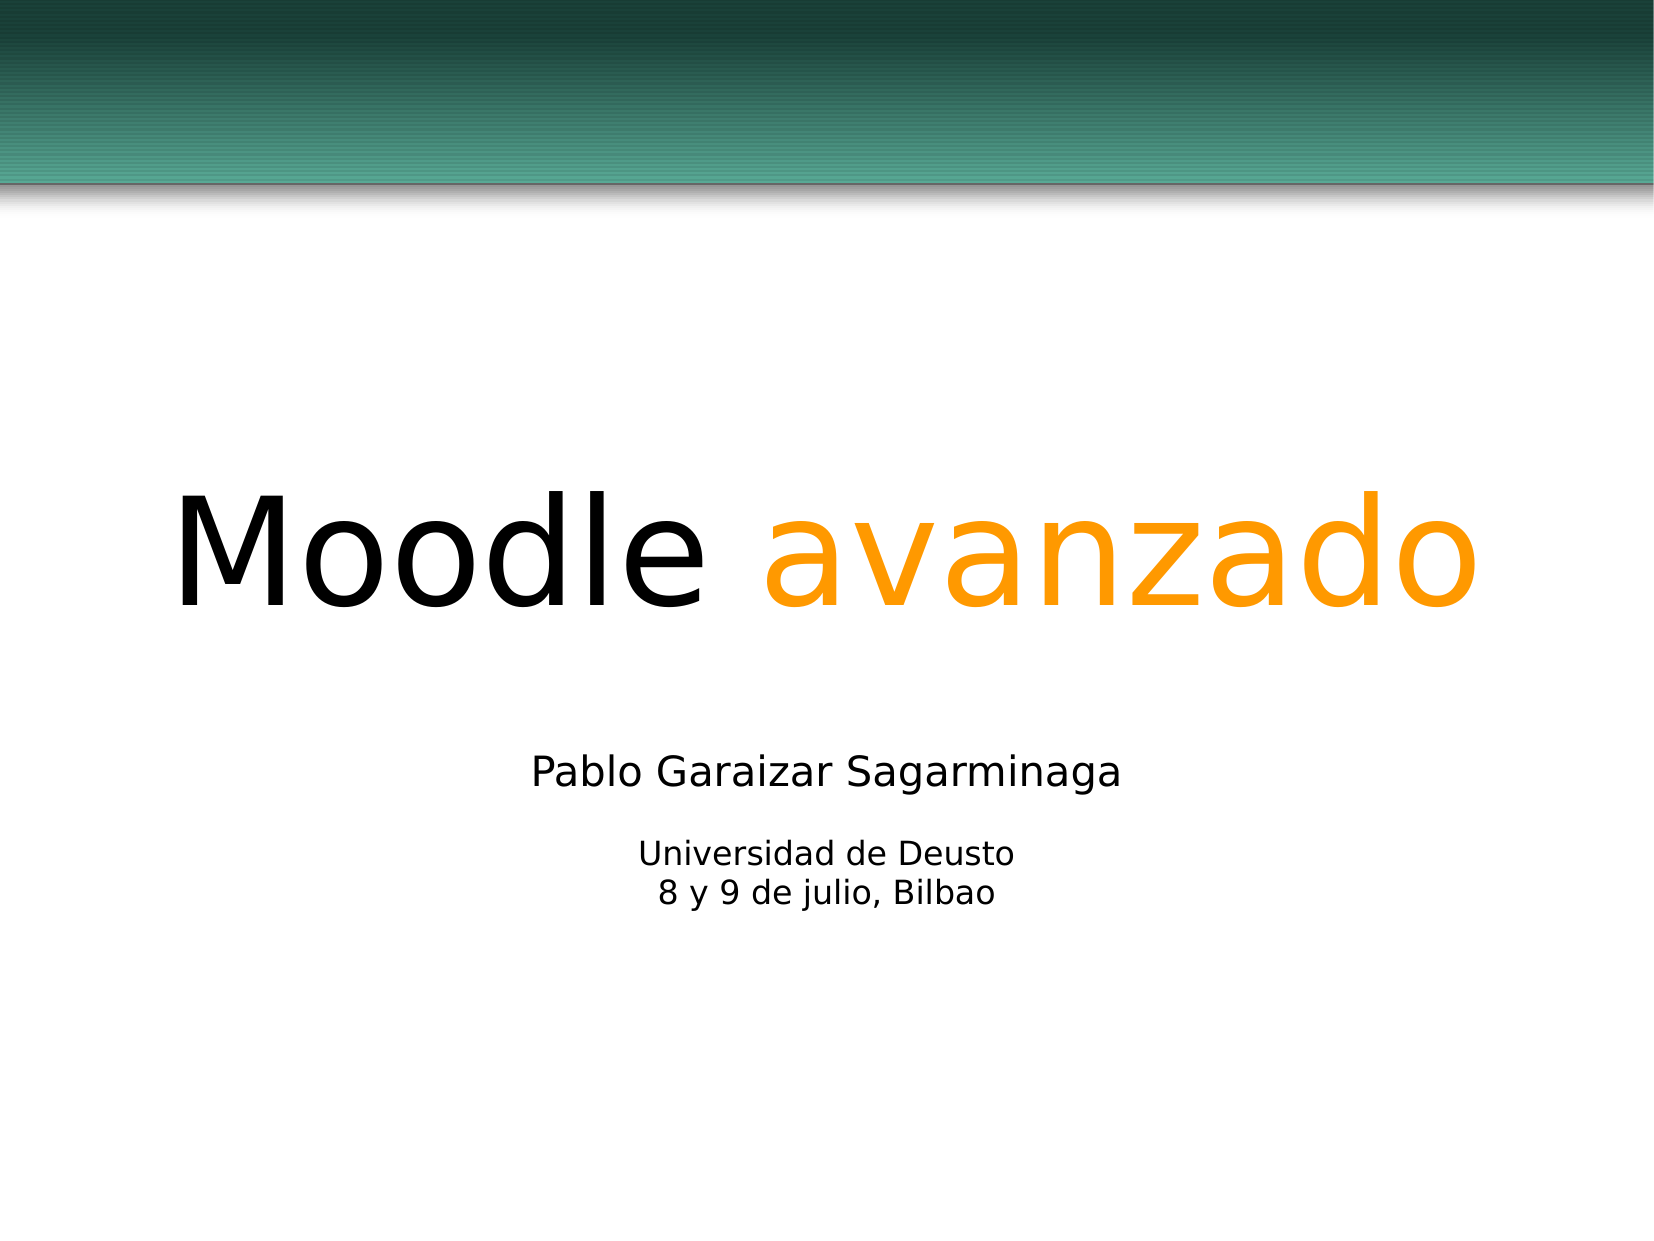

# Moodle avanzado Pablo Garaizar Sagarminaga Universidad de Deusto 8 y 9 de julio, Bilbao